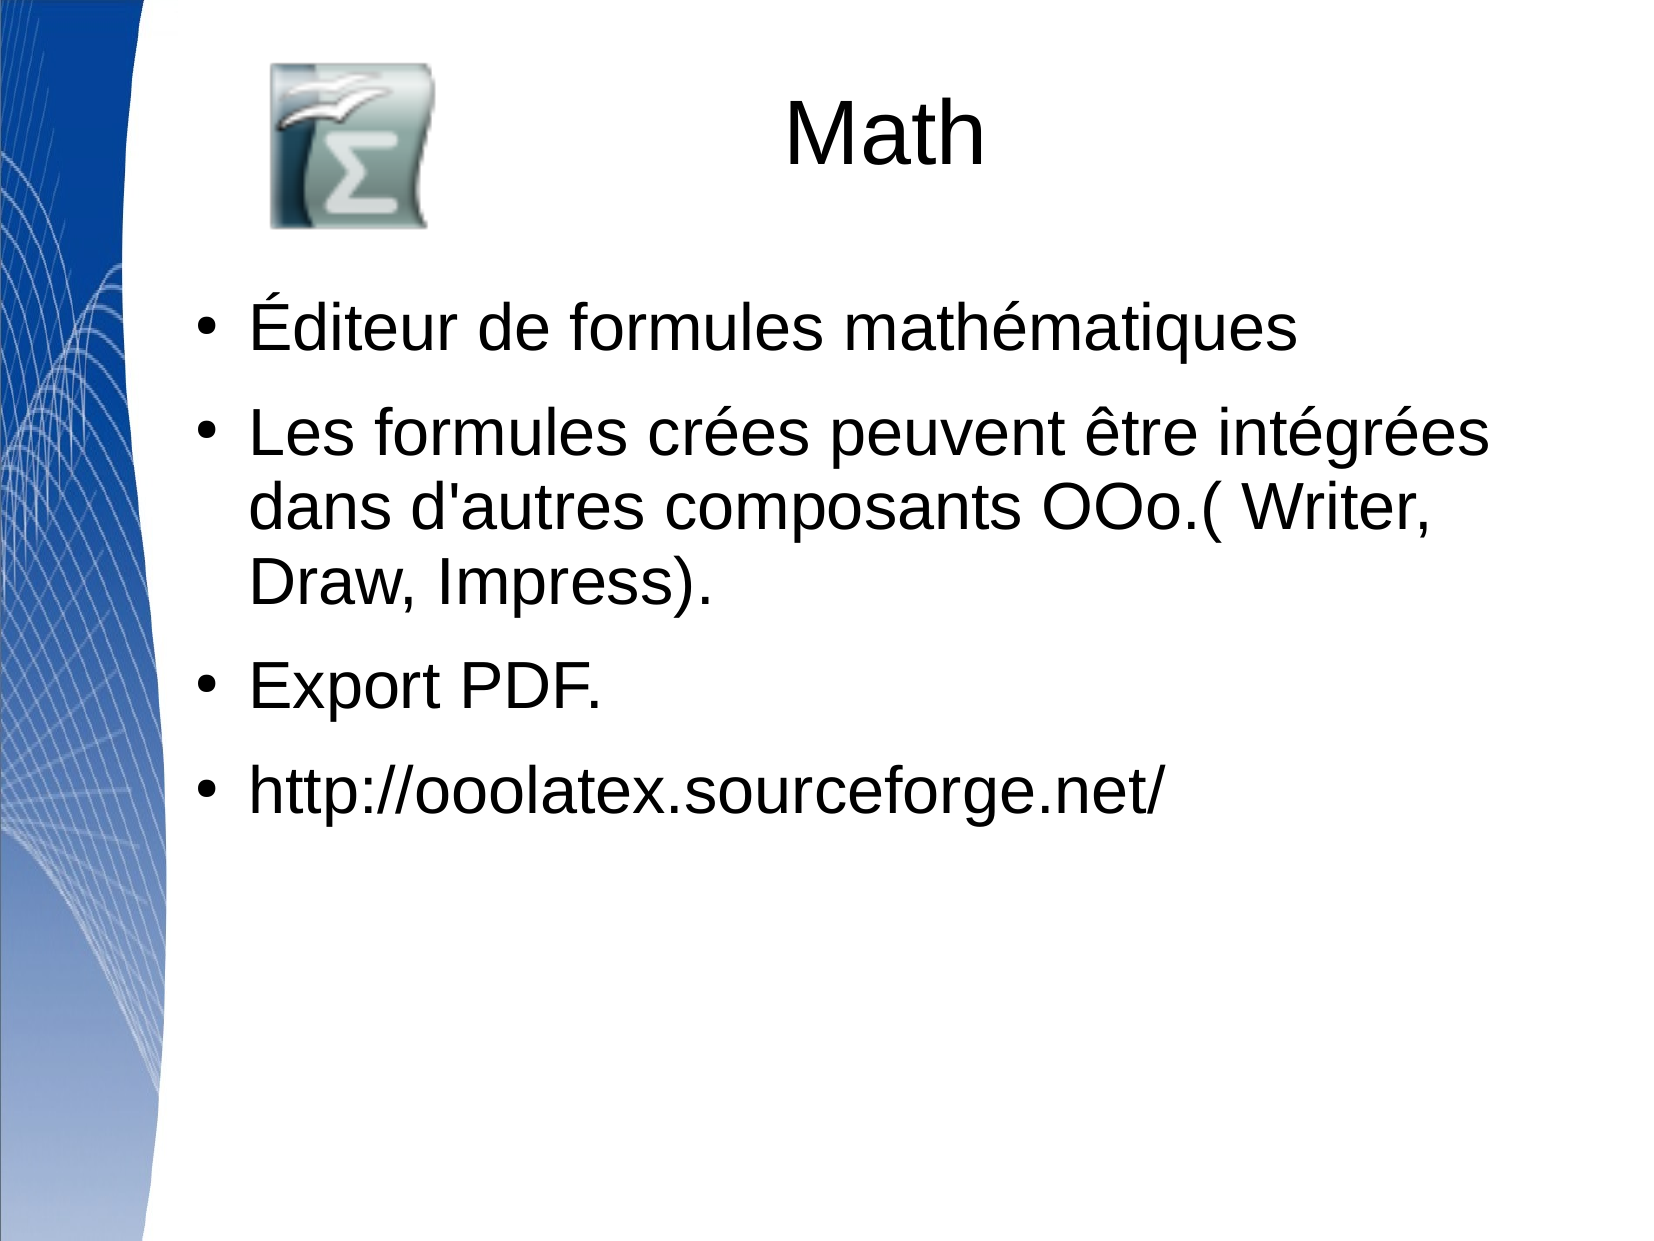

# Math
Éditeur de formules mathématiques
Les formules crées peuvent être intégrées dans d'autres composants OOo.( Writer, Draw, Impress).
Export PDF.
http://ooolatex.sourceforge.net/